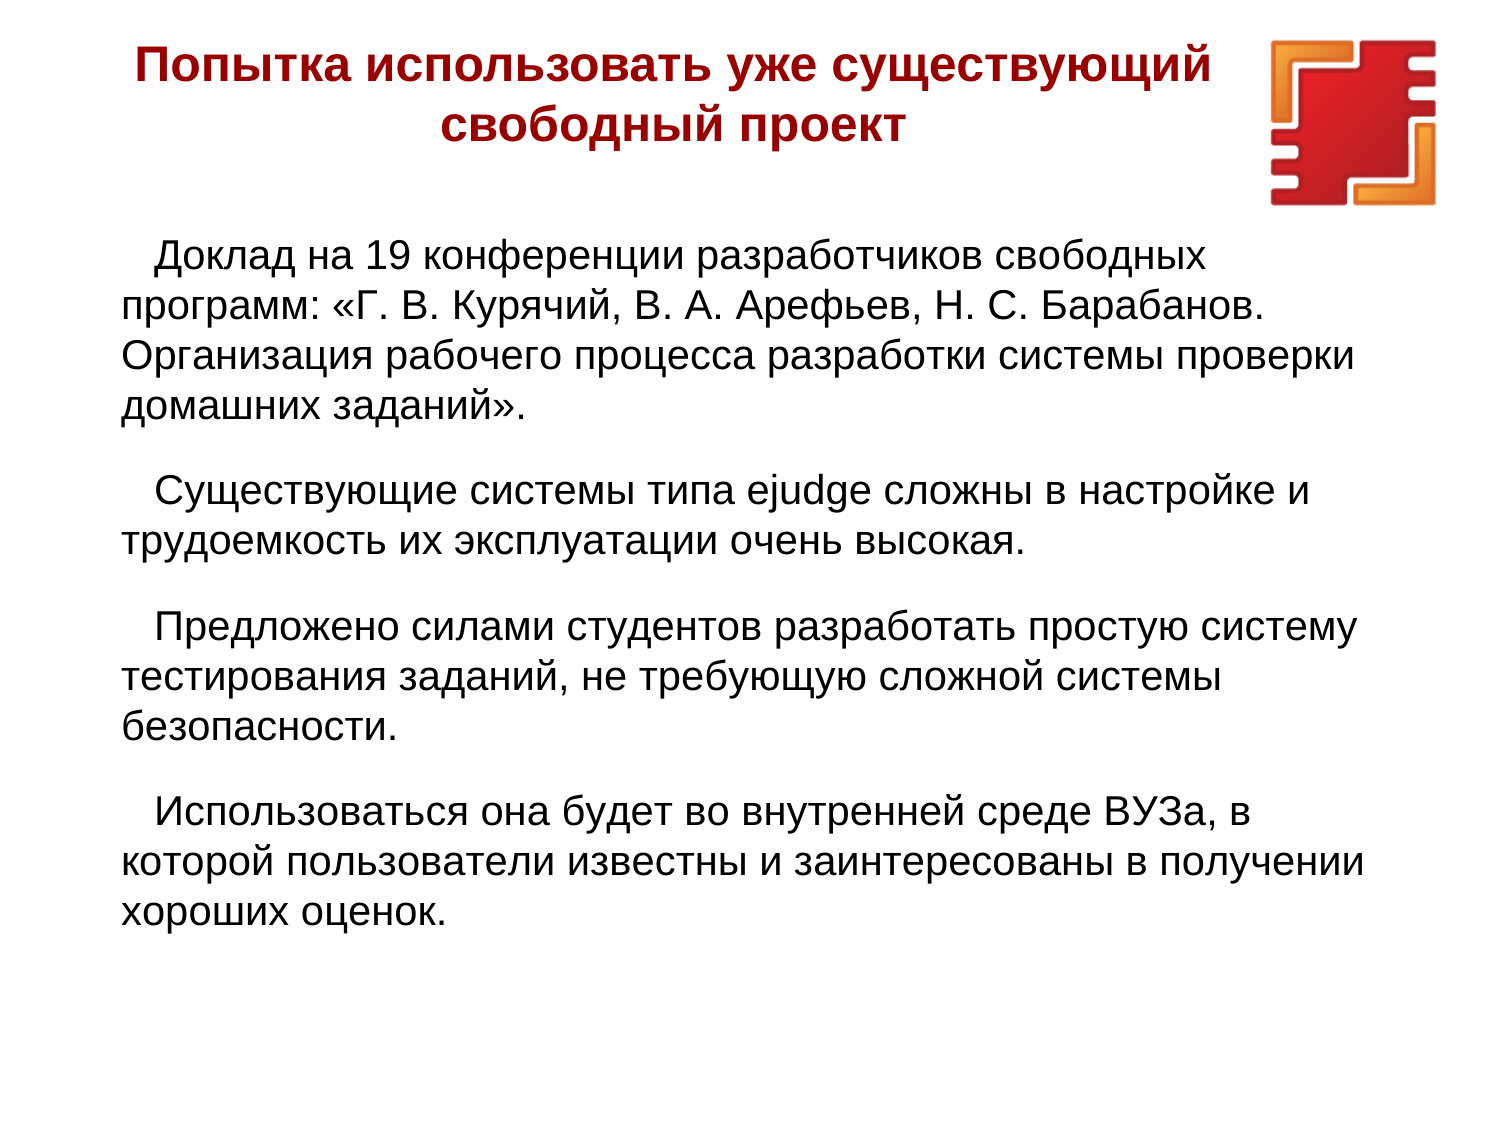

Попытка использовать уже существующий свободный проект
Доклад на 19 конференции разработчиков свободных программ: «Г. В. Курячий, В. А. Арефьев, Н. С. Барабанов. Организация рабочего процесса разработки системы проверки домашних заданий».
Существующие системы типа ejudge сложны в настройке и трудоемкость их эксплуатации очень высокая.
Предложено силами студентов разработать простую систему тестирования заданий, не требующую сложной системы безопасности.
Использоваться она будет во внутренней среде ВУЗа, в которой пользователи известны и заинтересованы в получении хороших оценок.